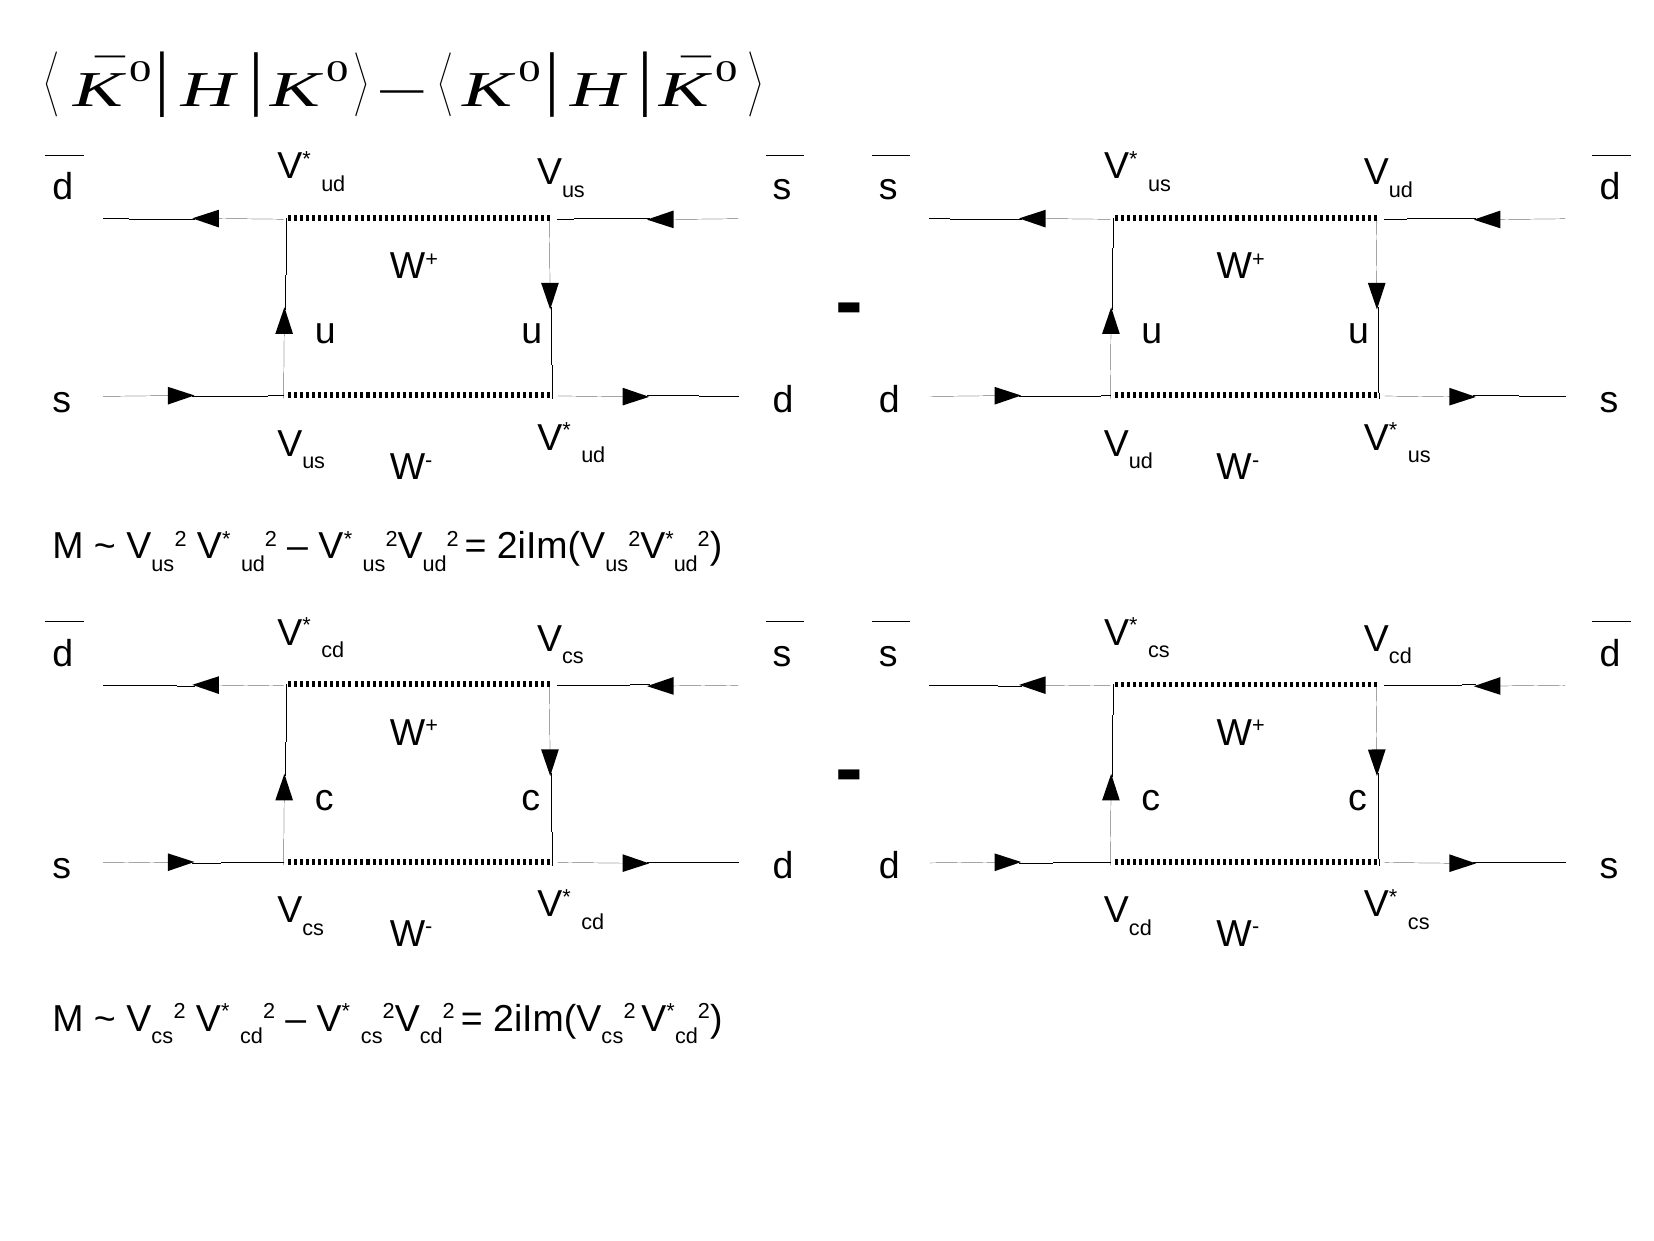

V* ud
V* us
Vus
Vud
d
s
s
d
W+
W+
-
u
u
u
u
s
d
d
s
V* ud
V* us
Vus
Vud
W-
W-
M ~ Vus2 V* ud2 – V* us2Vud2 = 2iIm(Vus2V*ud2)
V* cd
V* cs
Vcs
Vcd
d
s
s
d
W+
W+
-
c
c
c
c
s
d
d
s
V* cd
V* cs
Vcs
Vcd
W-
W-
M ~ Vcs2 V* cd2 – V* cs2Vcd2 = 2iIm(Vcs2 V*cd2)